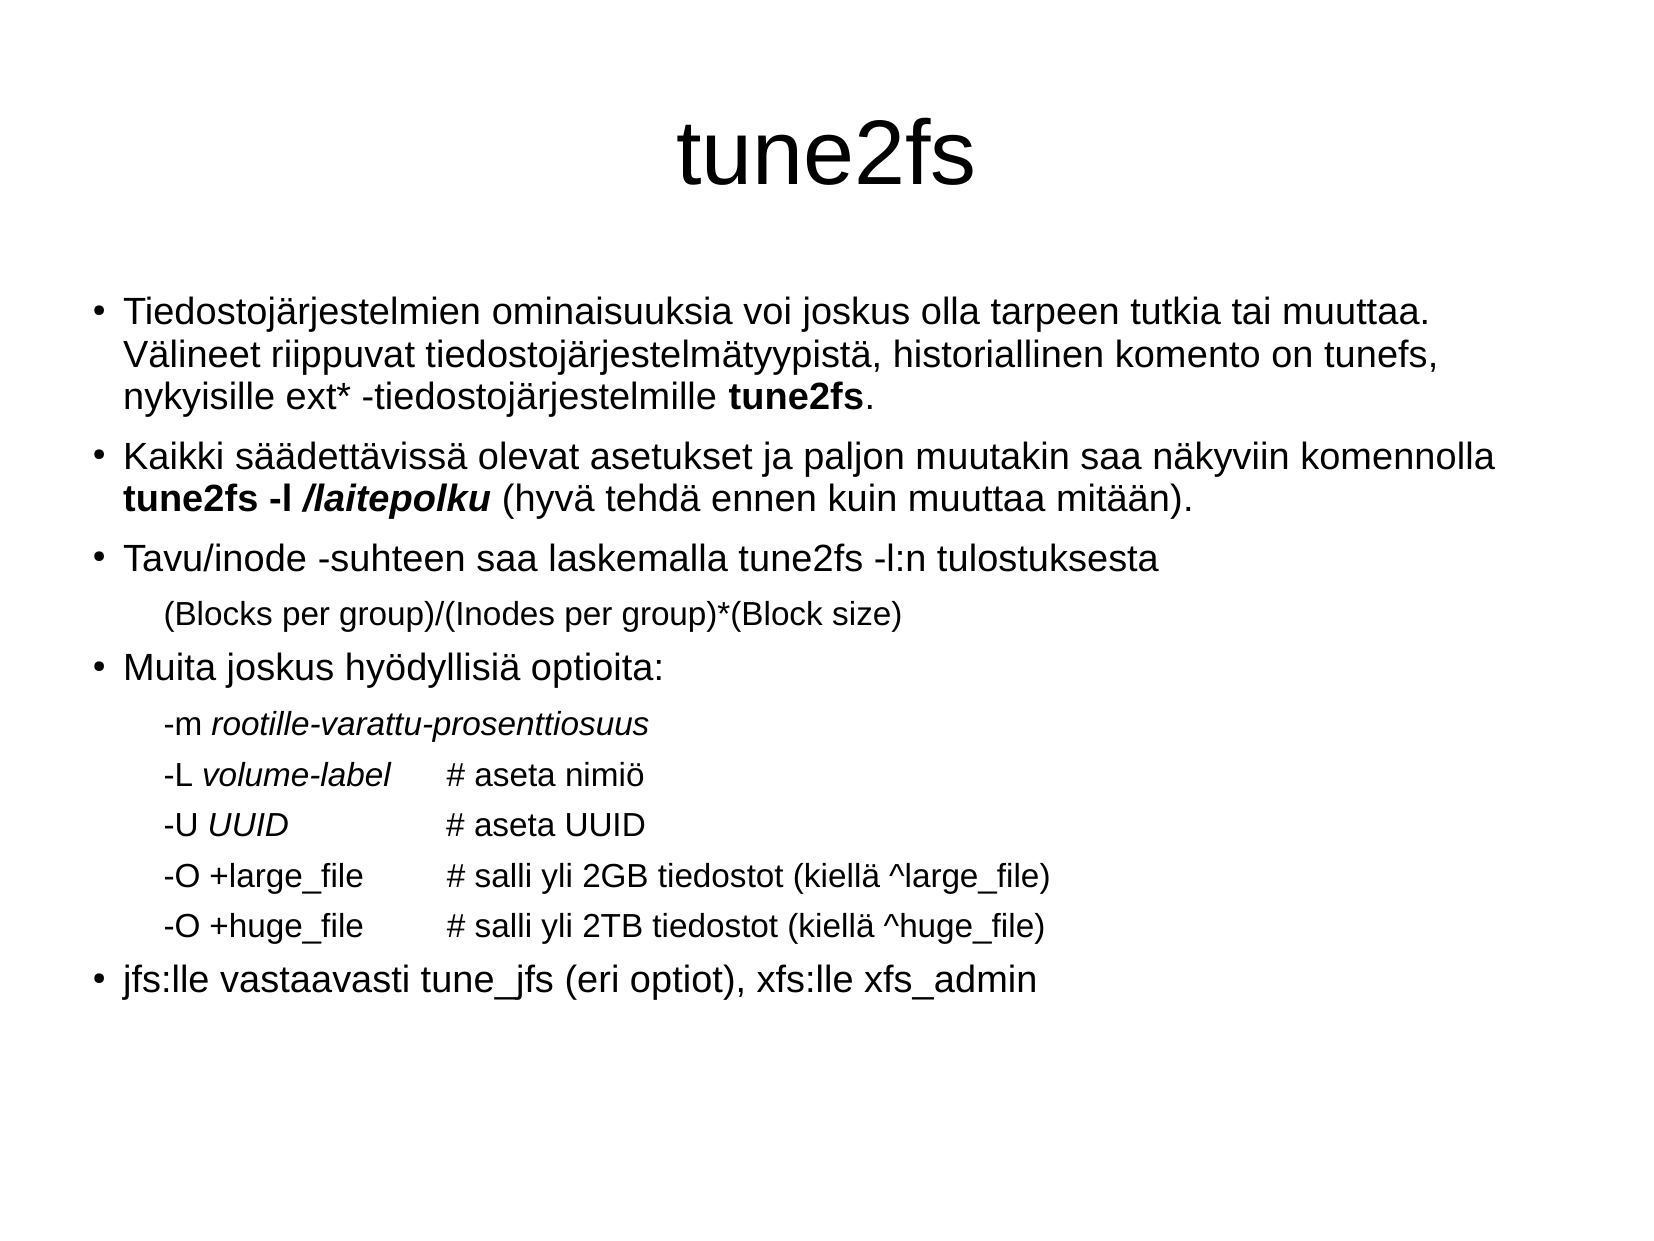

# tune2fs
Tiedostojärjestelmien ominaisuuksia voi joskus olla tarpeen tutkia tai muuttaa. Välineet riippuvat tiedostojärjestelmätyypistä, historiallinen komento on tunefs, nykyisille ext* -tiedostojärjestelmille tune2fs.
Kaikki säädettävissä olevat asetukset ja paljon muutakin saa näkyviin komennolla tune2fs -l /laitepolku (hyvä tehdä ennen kuin muuttaa mitään).
Tavu/inode -suhteen saa laskemalla tune2fs -l:n tulostuksesta
(Blocks per group)/(Inodes per group)*(Block size)
Muita joskus hyödyllisiä optioita:
-m rootille-varattu-prosenttiosuus
-L volume-label # aseta nimiö
-U UUID # aseta UUID
-O +large_file # salli yli 2GB tiedostot (kiellä ^large_file)
-O +huge_file # salli yli 2TB tiedostot (kiellä ^huge_file)
jfs:lle vastaavasti tune_jfs (eri optiot), xfs:lle xfs_admin